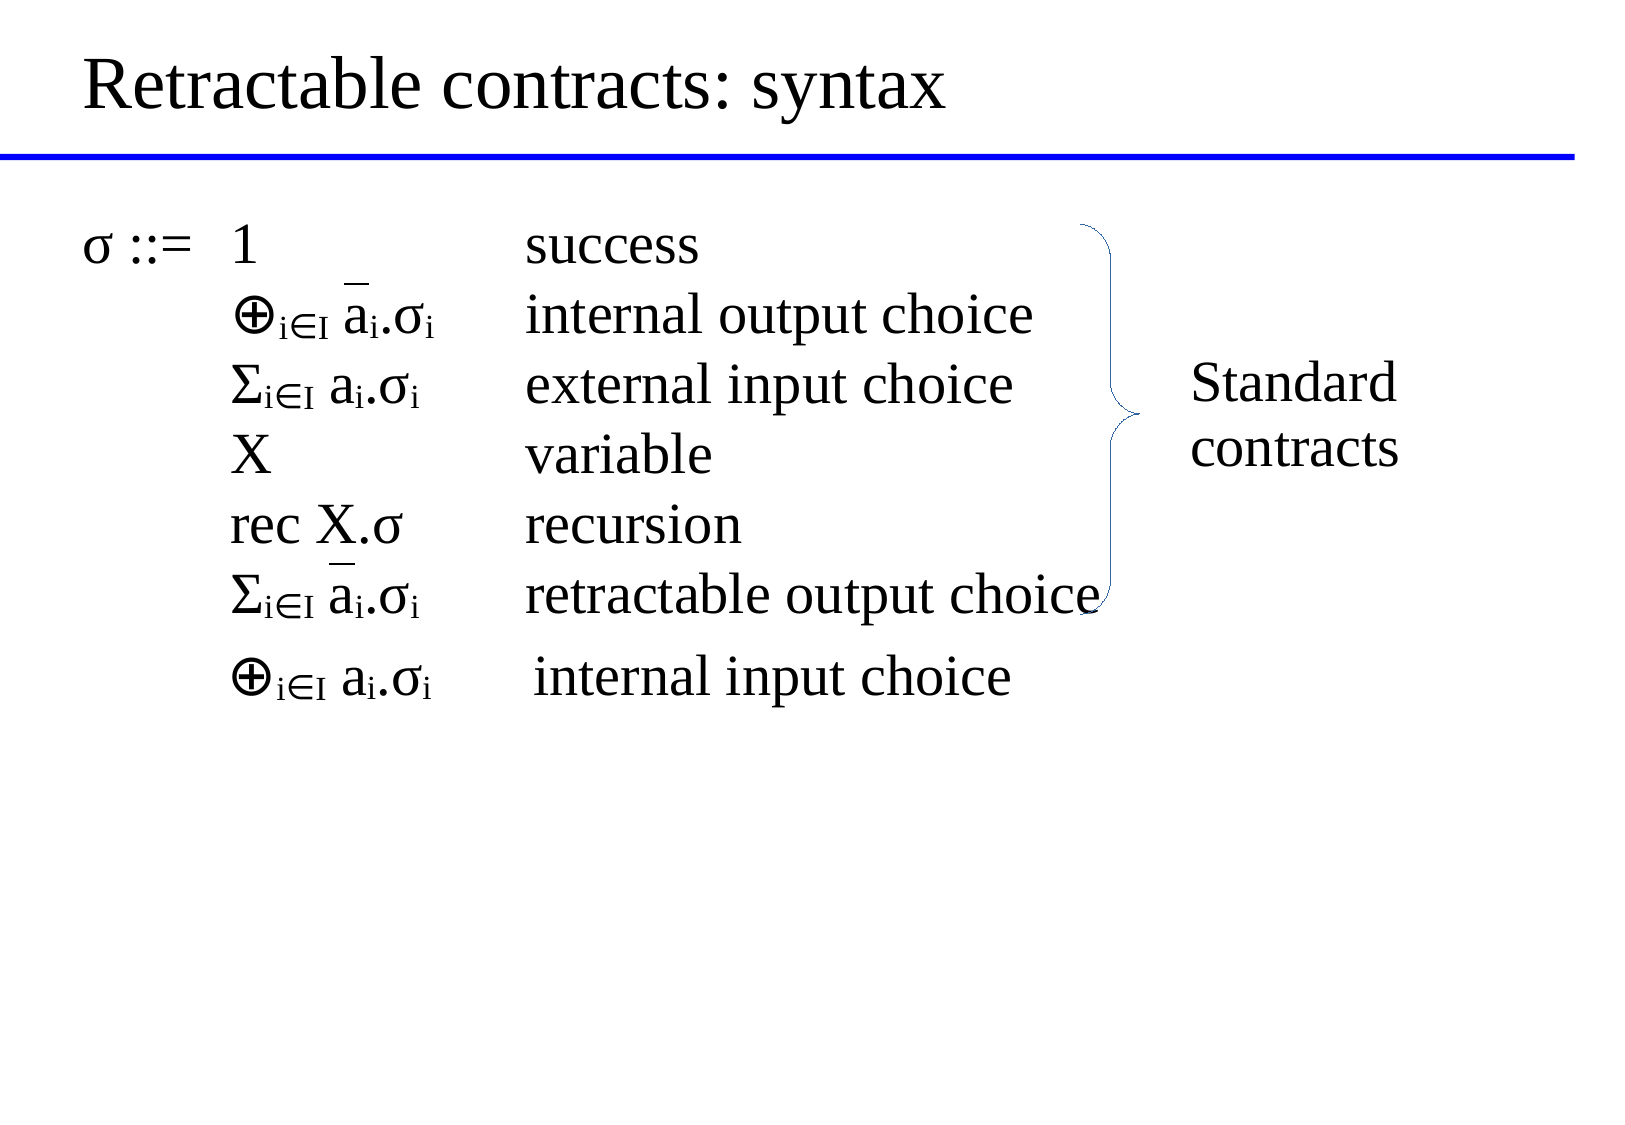

# Retractable contracts: syntax
σ ::= 	1				success
		⊕i∈I ai.σi		internal output choice
		Σi∈I ai.σi		external input choice
 		X				variable
		rec X.σ		recursion
		Σi∈I ai.σi 		retractable output choice
 ⊕i∈I ai.σi internal input choice
Standard
contracts